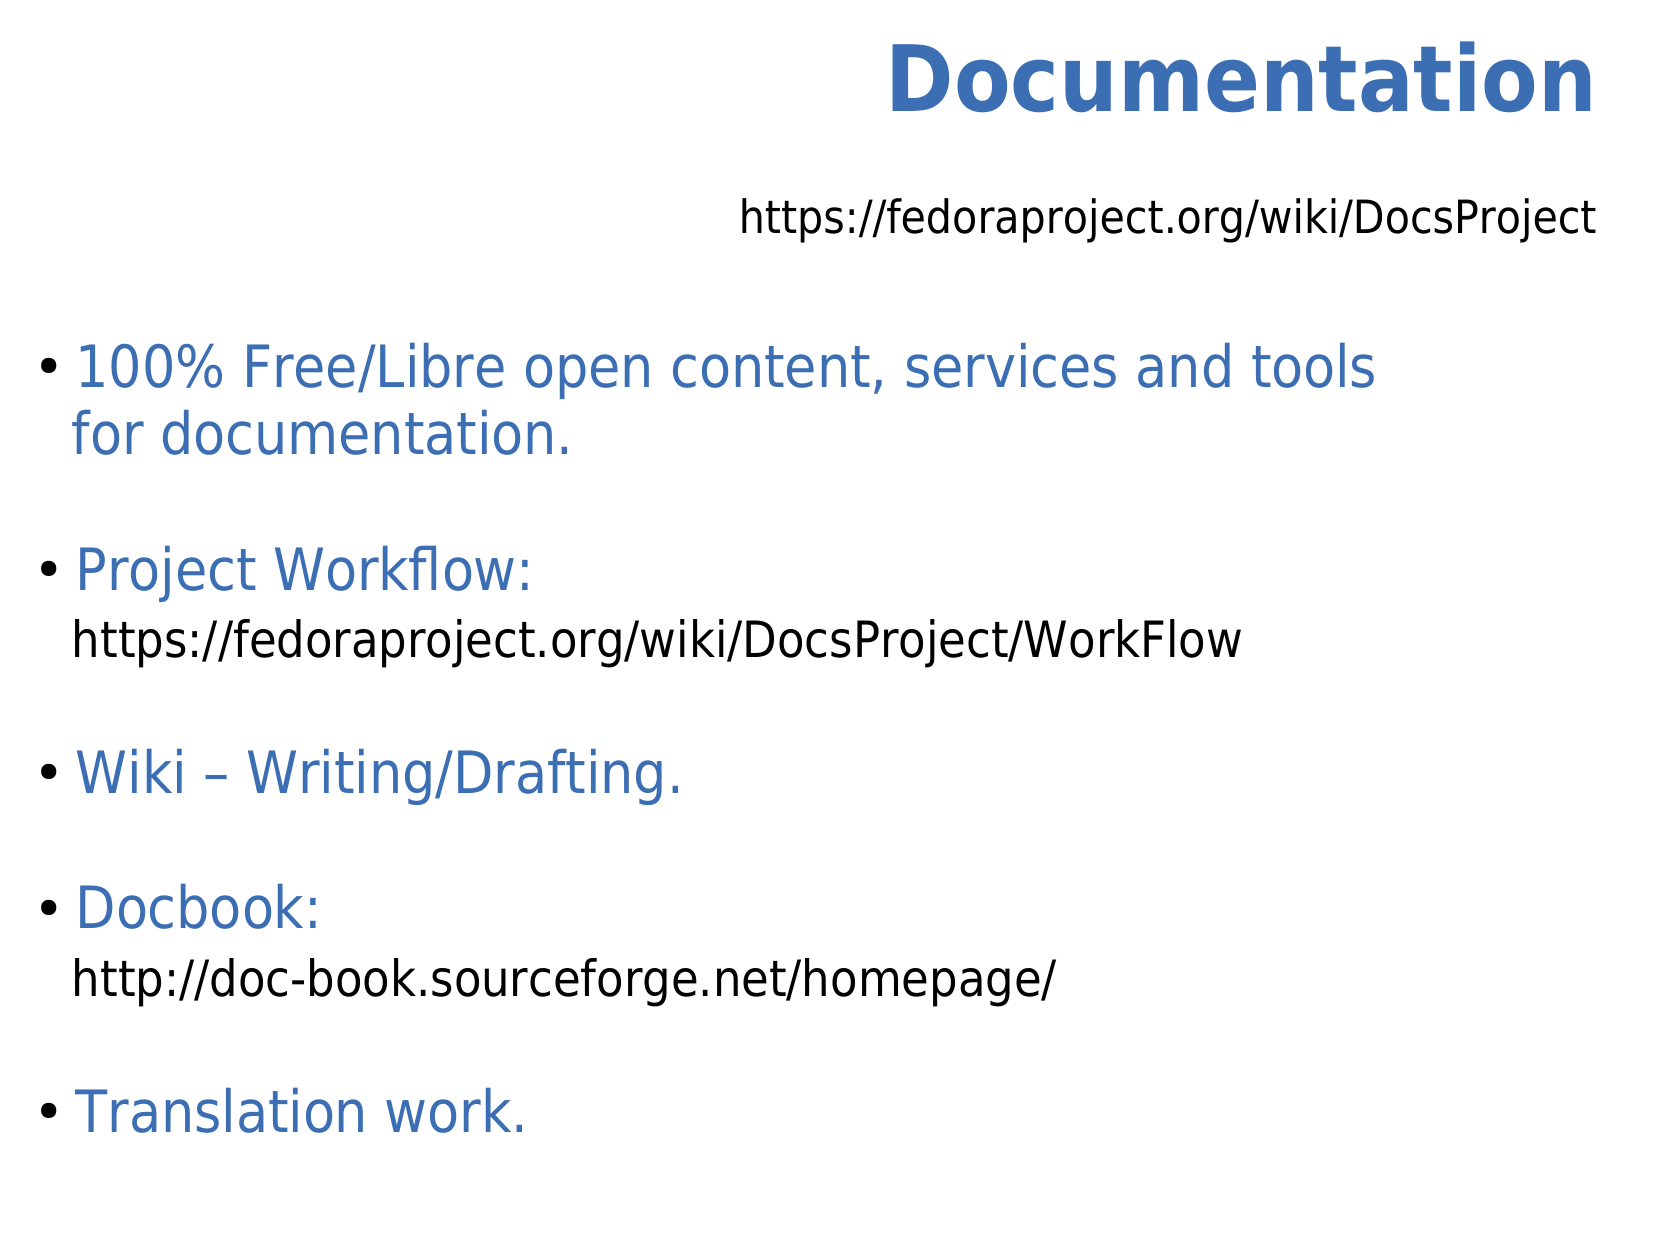

Documentation
https://fedoraproject.org/wiki/DocsProject
 100% Free/Libre open content, services and tools
 for documentation.
 Project Workflow:
 https://fedoraproject.org/wiki/DocsProject/WorkFlow
 Wiki – Writing/Drafting.
 Docbook:
 http://doc-book.sourceforge.net/homepage/
 Translation work.